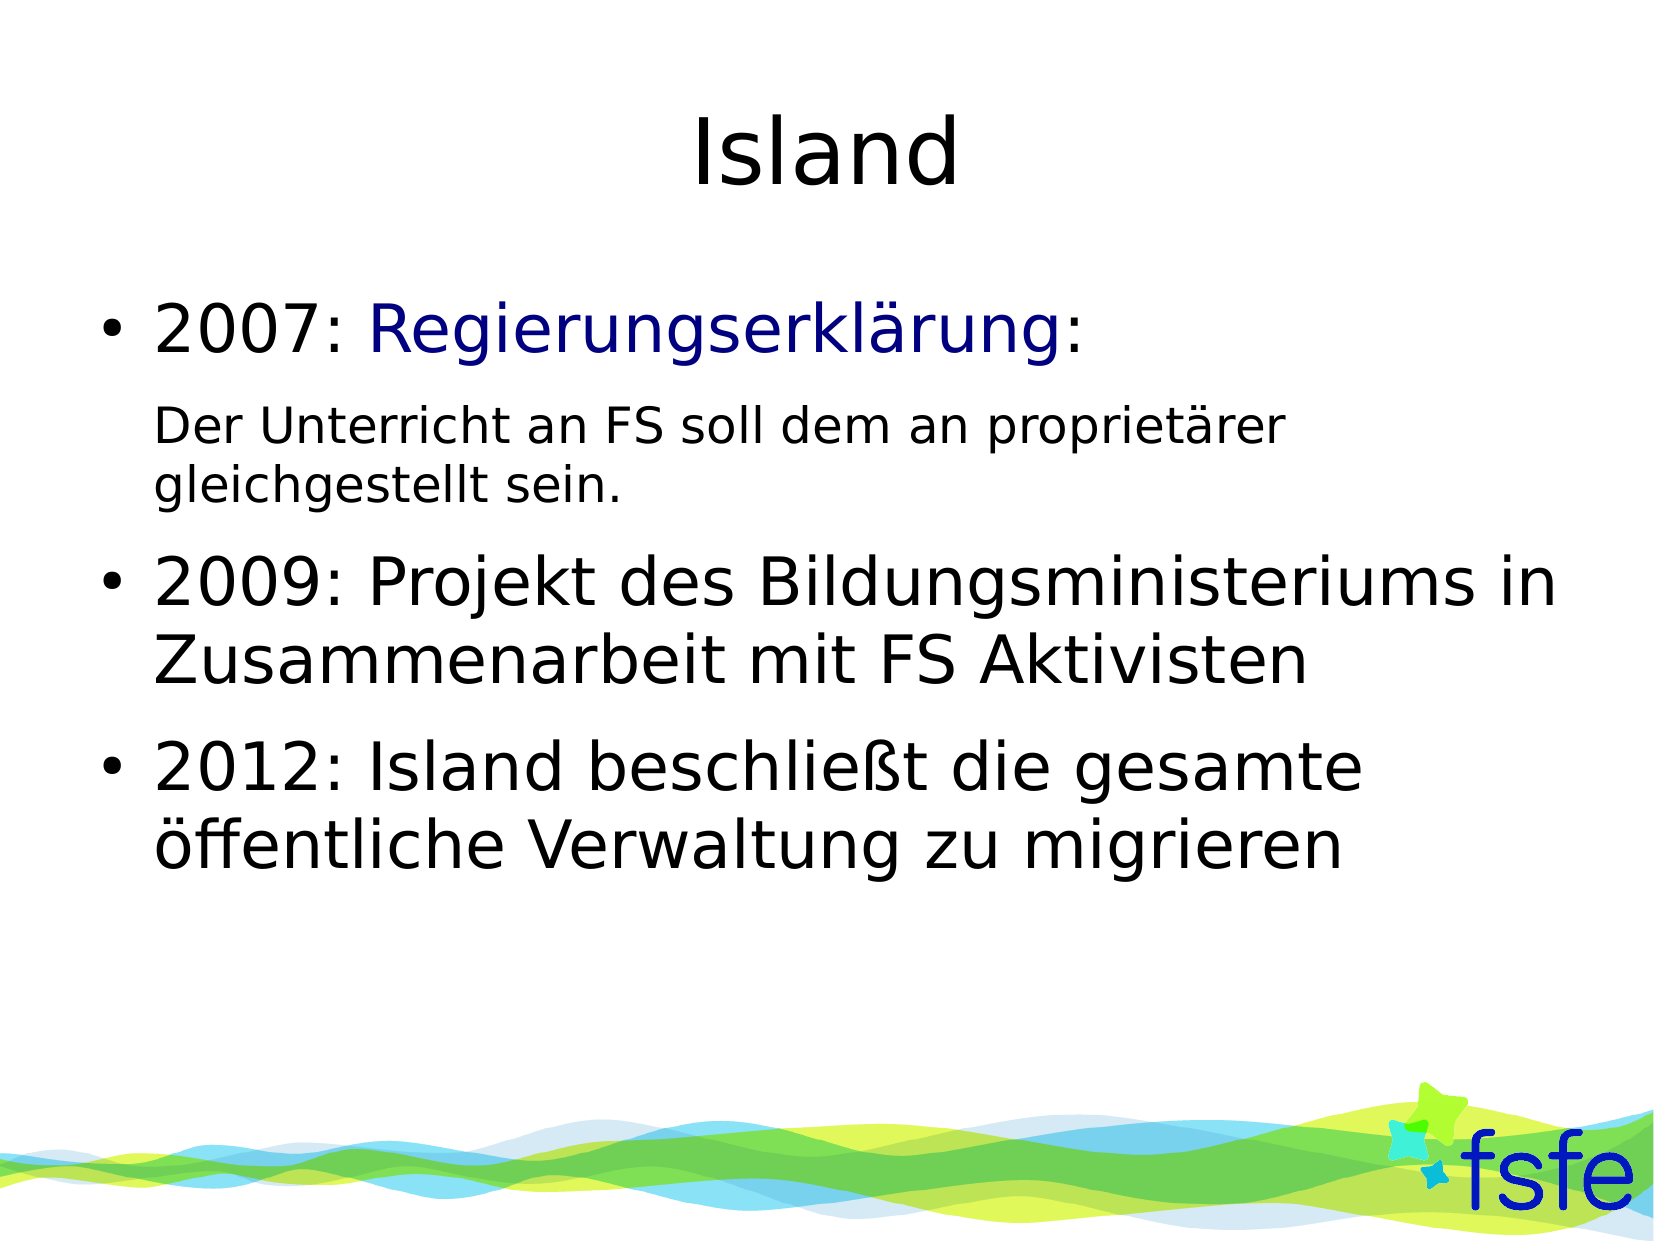

# Island
2007: Regierungserklärung:
Der Unterricht an FS soll dem an proprietärer gleichgestellt sein.
2009: Projekt des Bildungsministeriums in Zusammenarbeit mit FS Aktivisten
2012: Island beschließt die gesamte öffentliche Verwaltung zu migrieren